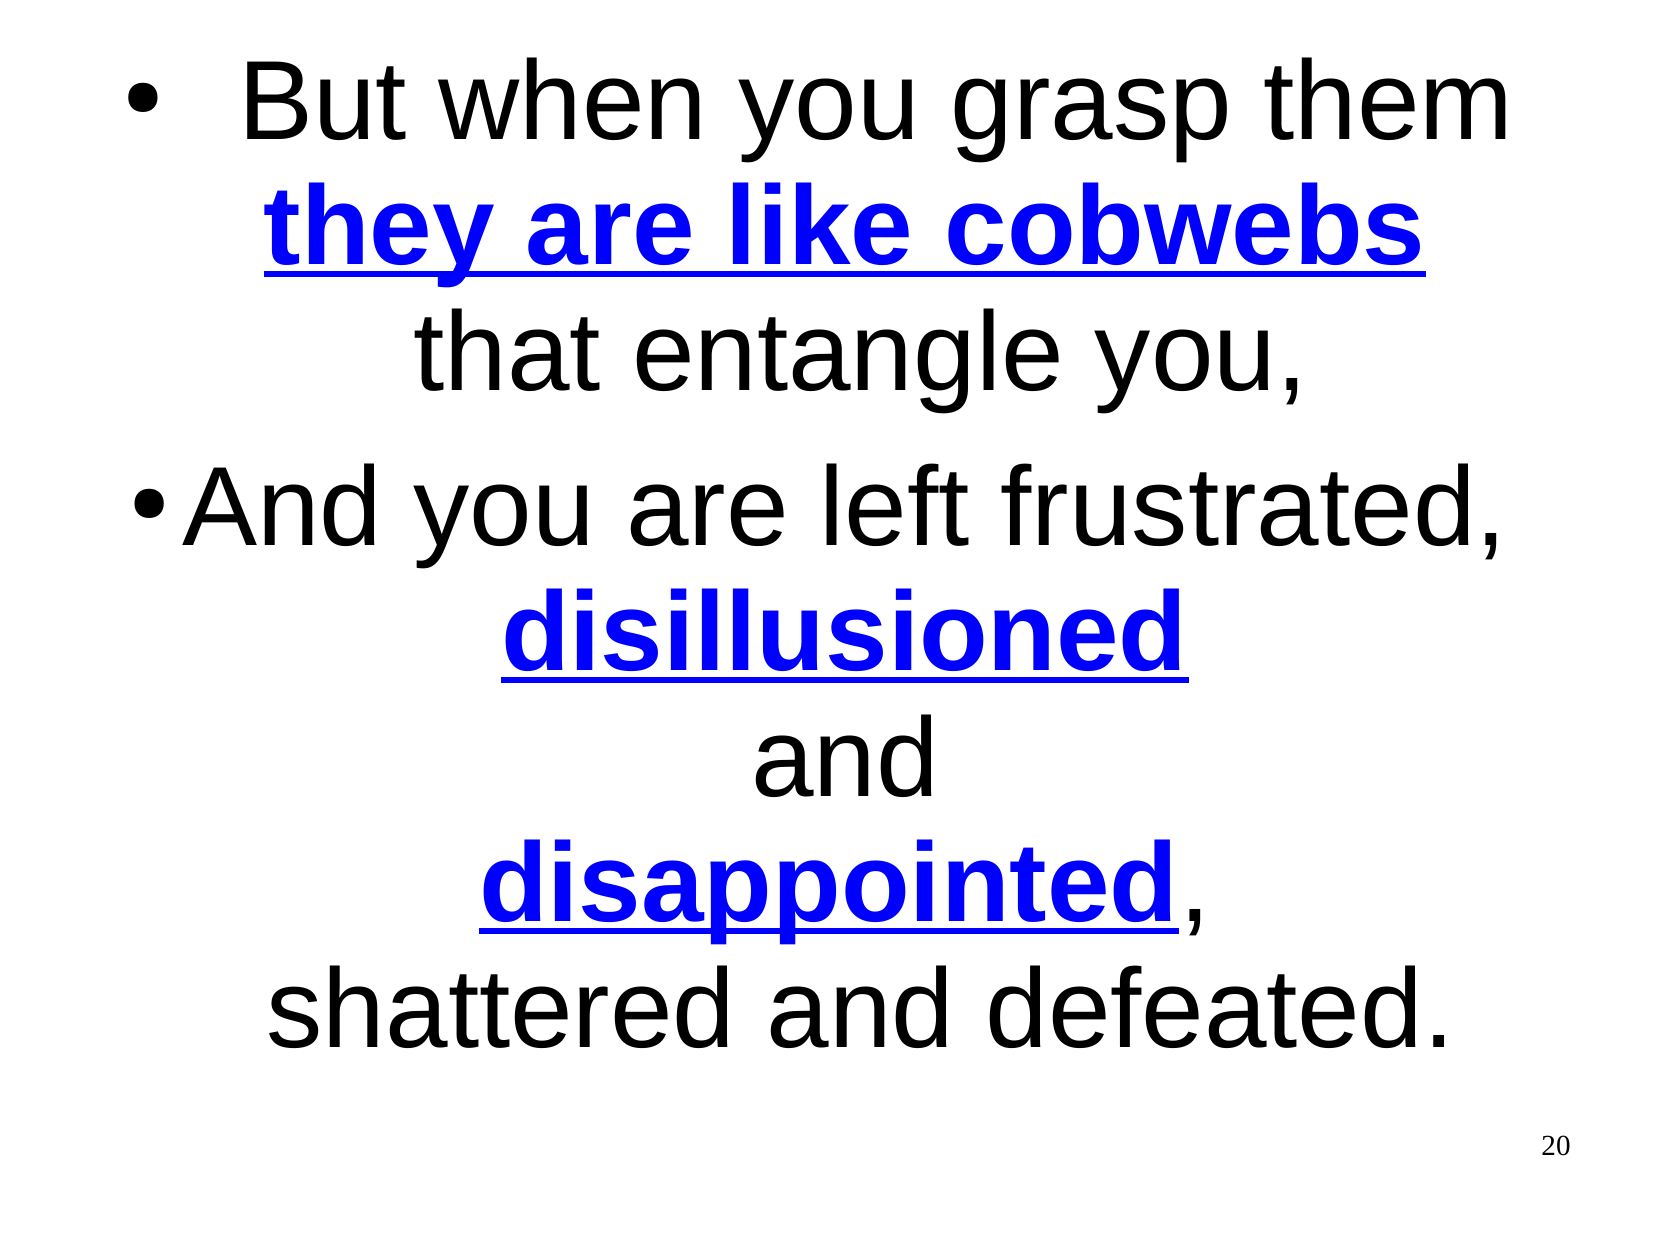

# But when you grasp them they are like cobwebs that entangle you,
And you are left frustrated,
disillusioned
and
disappointed,
shattered and defeated.
20